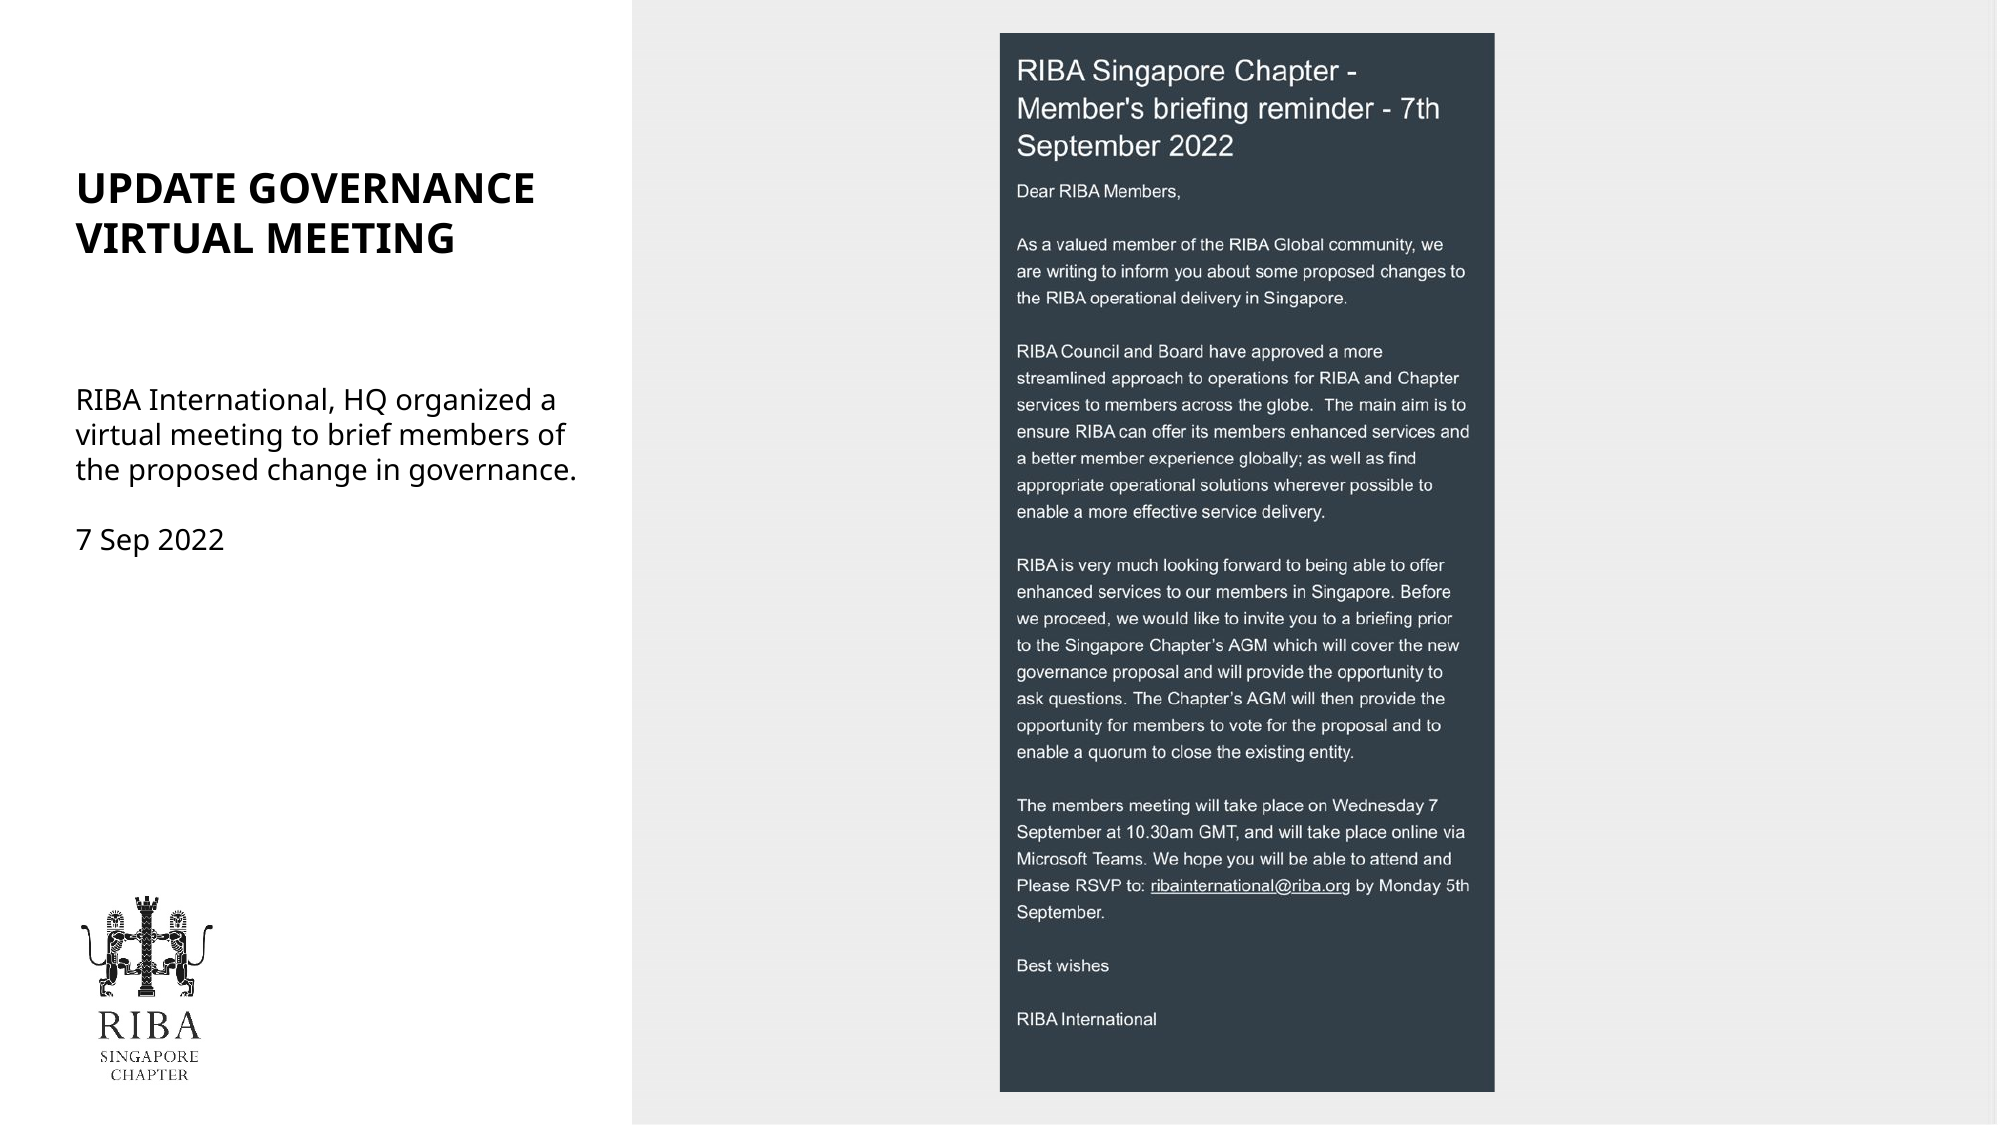

Update governance virtual meeting
RIBA International, HQ organized a virtual meeting to brief members of the proposed change in governance.
7 Sep 2022